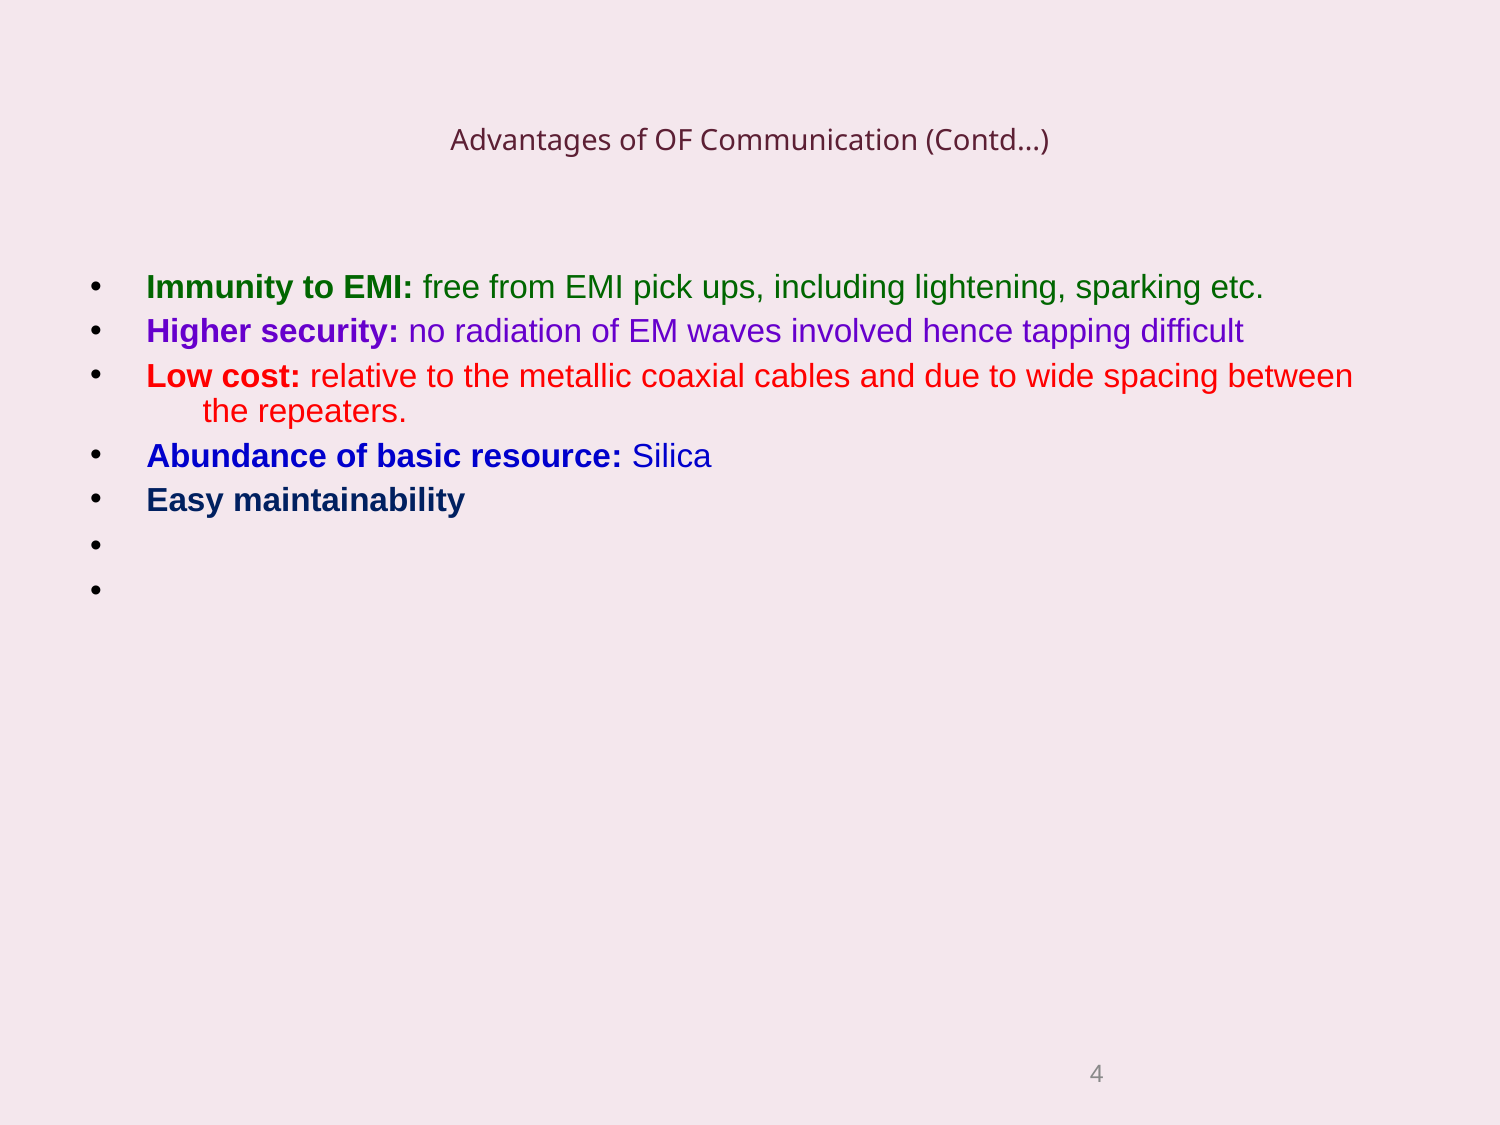

# Advantages of OF Communication (Contd…)
Immunity to EMI: free from EMI pick ups, including lightening, sparking etc.
Higher security: no radiation of EM waves involved hence tapping difficult
Low cost: relative to the metallic coaxial cables and due to wide spacing between the repeaters.
Abundance of basic resource: Silica
Easy maintainability
4